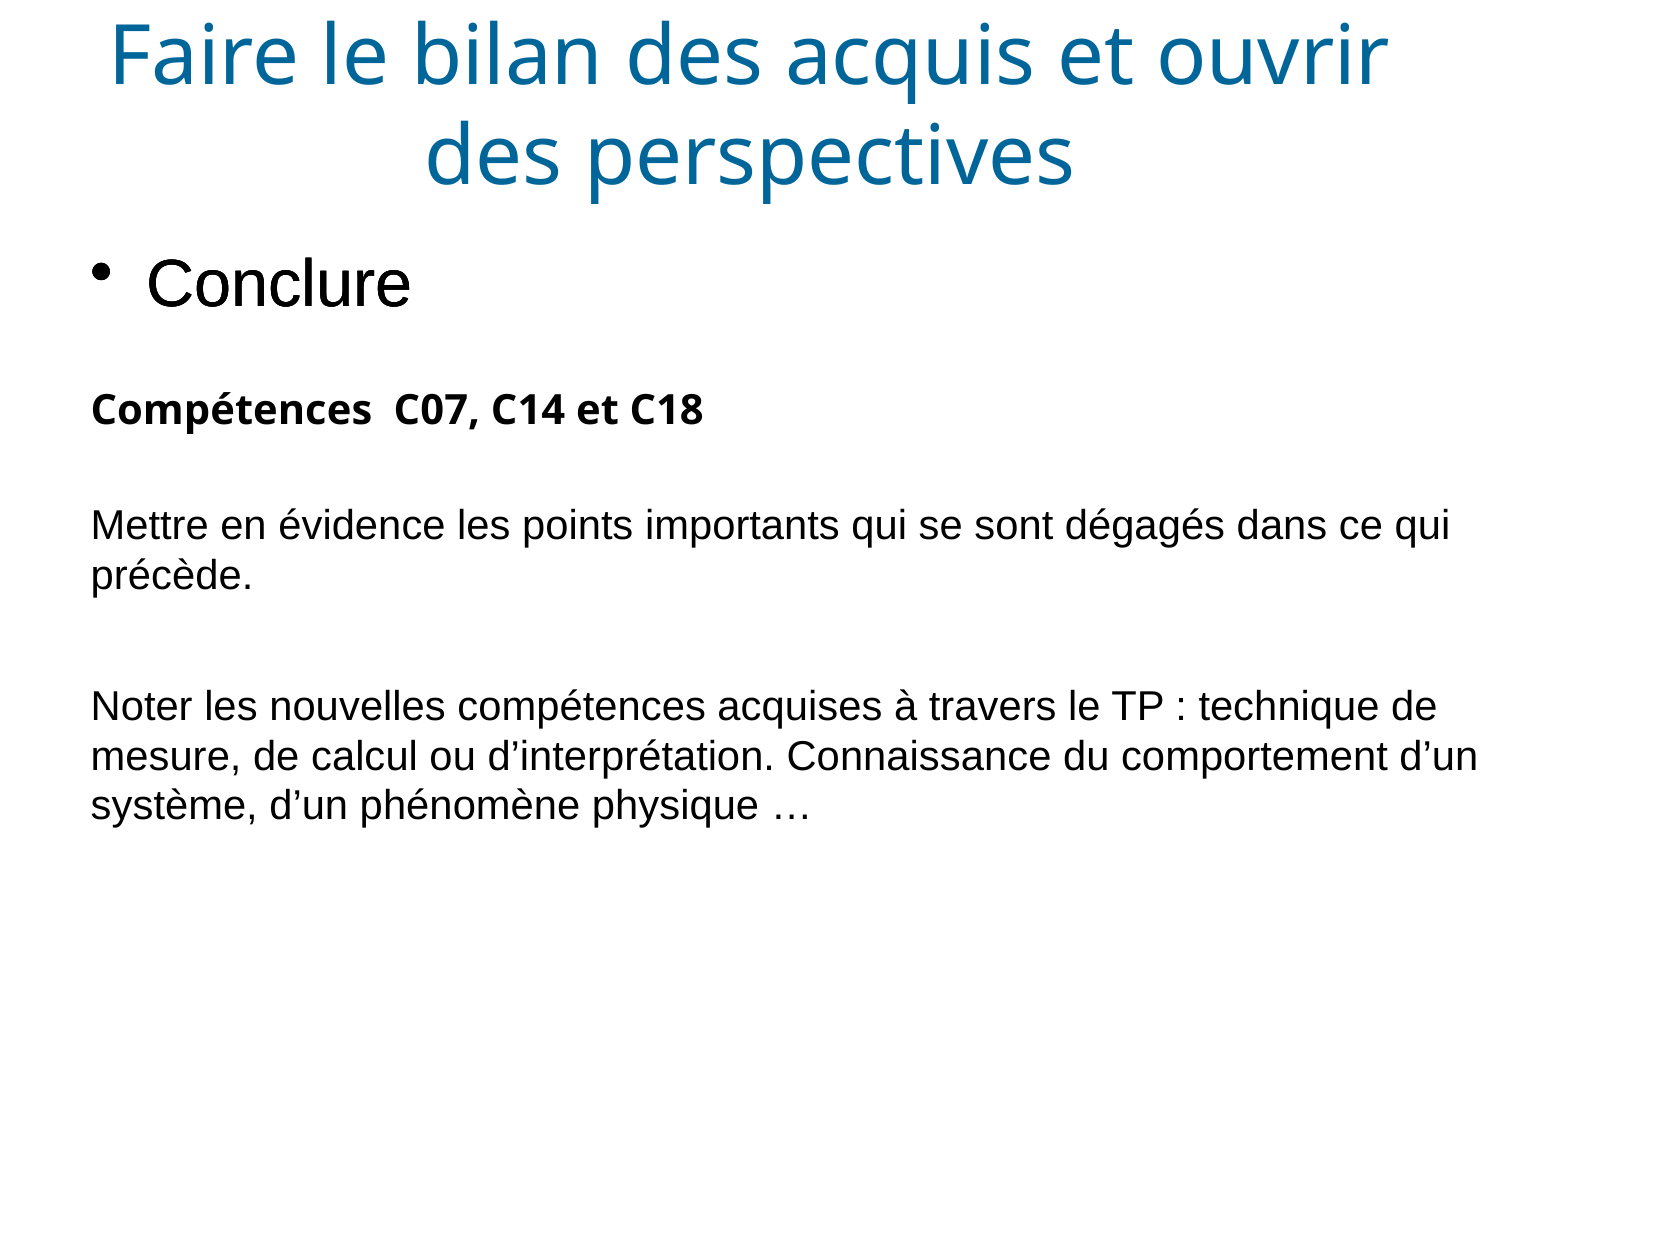

# Faire le bilan des acquis et ouvrir des perspectives
Conclure
Conclure
Conclure
Compétences C07, C14 et C18
Mettre en évidence les points importants qui se sont dégagés dans ce qui précède.
Noter les nouvelles compétences acquises à travers le TP : technique de mesure, de calcul ou d’interprétation. Connaissance du comportement d’un système, d’un phénomène physique …